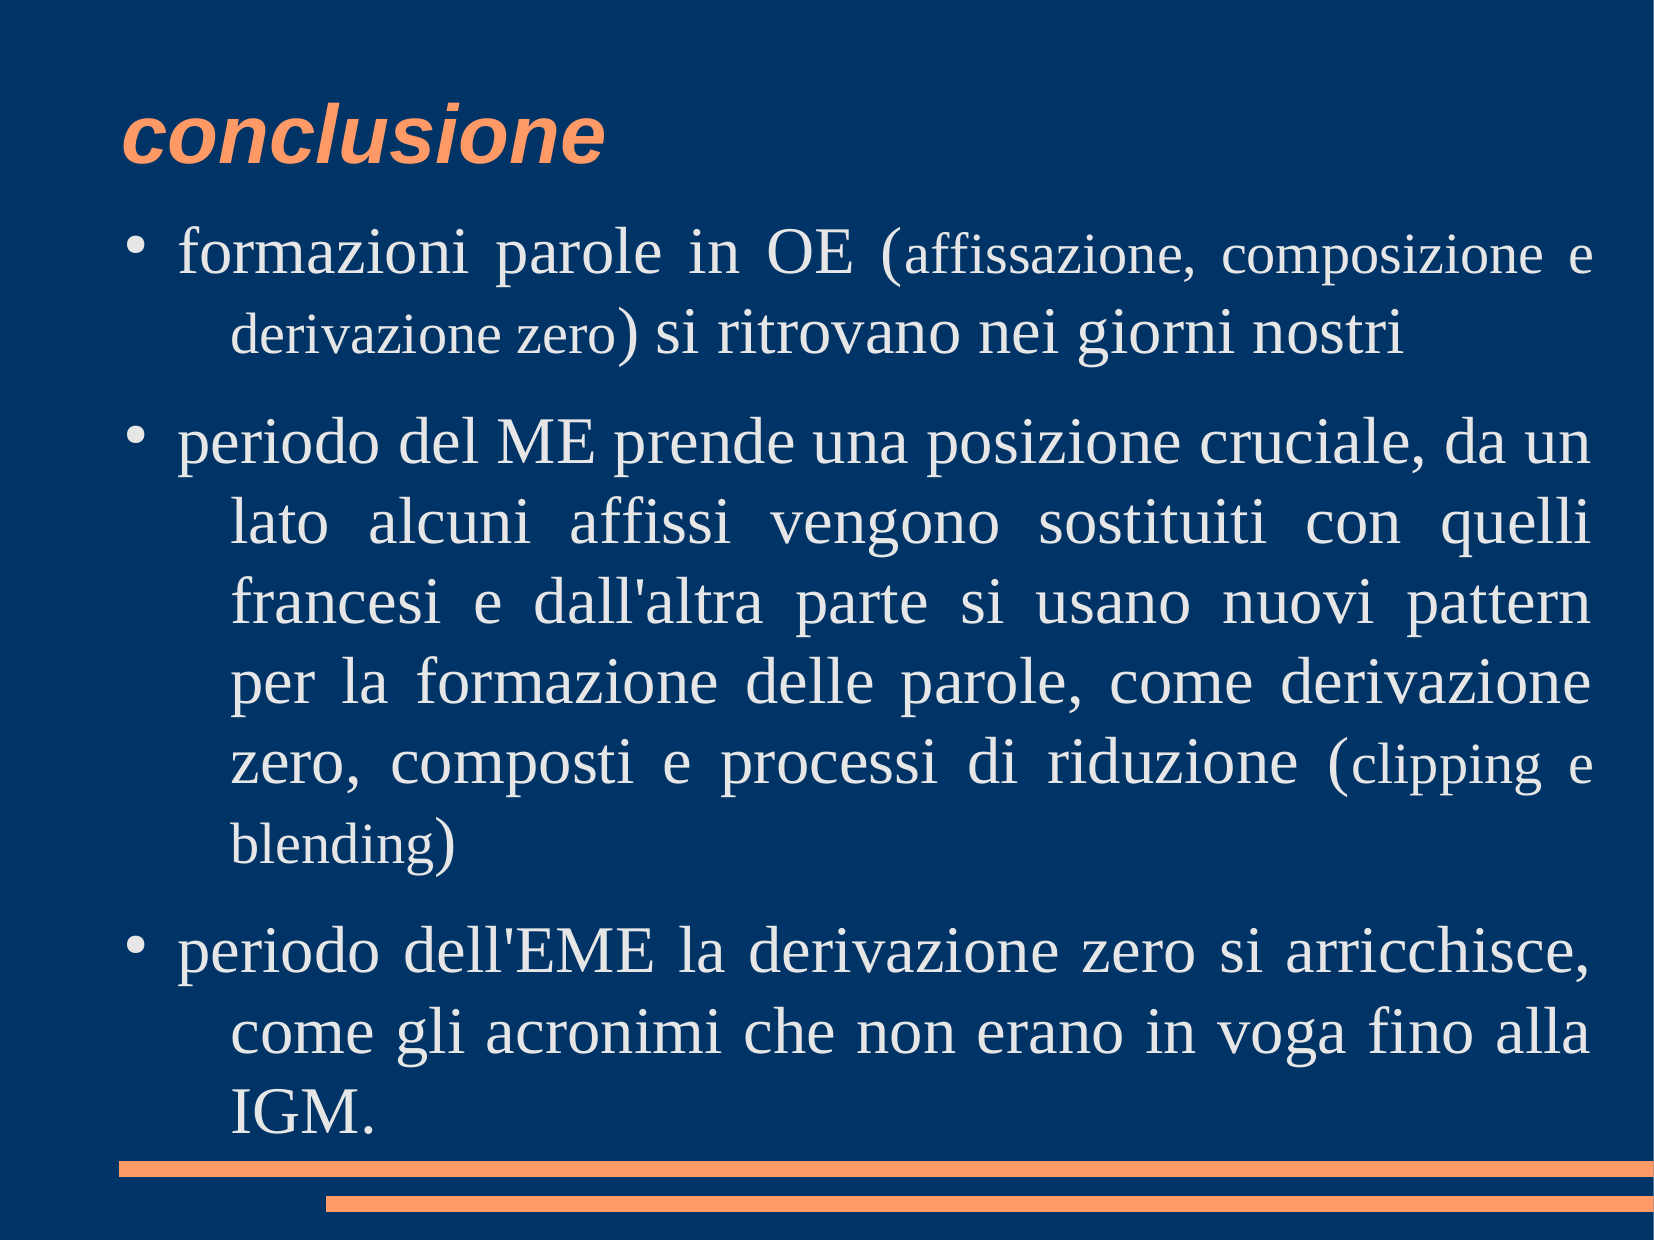

# conclusione
formazioni parole in OE (affissazione, composizione e derivazione zero) si ritrovano nei giorni nostri
periodo del ME prende una posizione cruciale, da un lato alcuni affissi vengono sostituiti con quelli francesi e dall'altra parte si usano nuovi pattern per la formazione delle parole, come derivazione zero, composti e processi di riduzione (clipping e blending)
periodo dell'EME la derivazione zero si arricchisce, come gli acronimi che non erano in voga fino alla IGM.